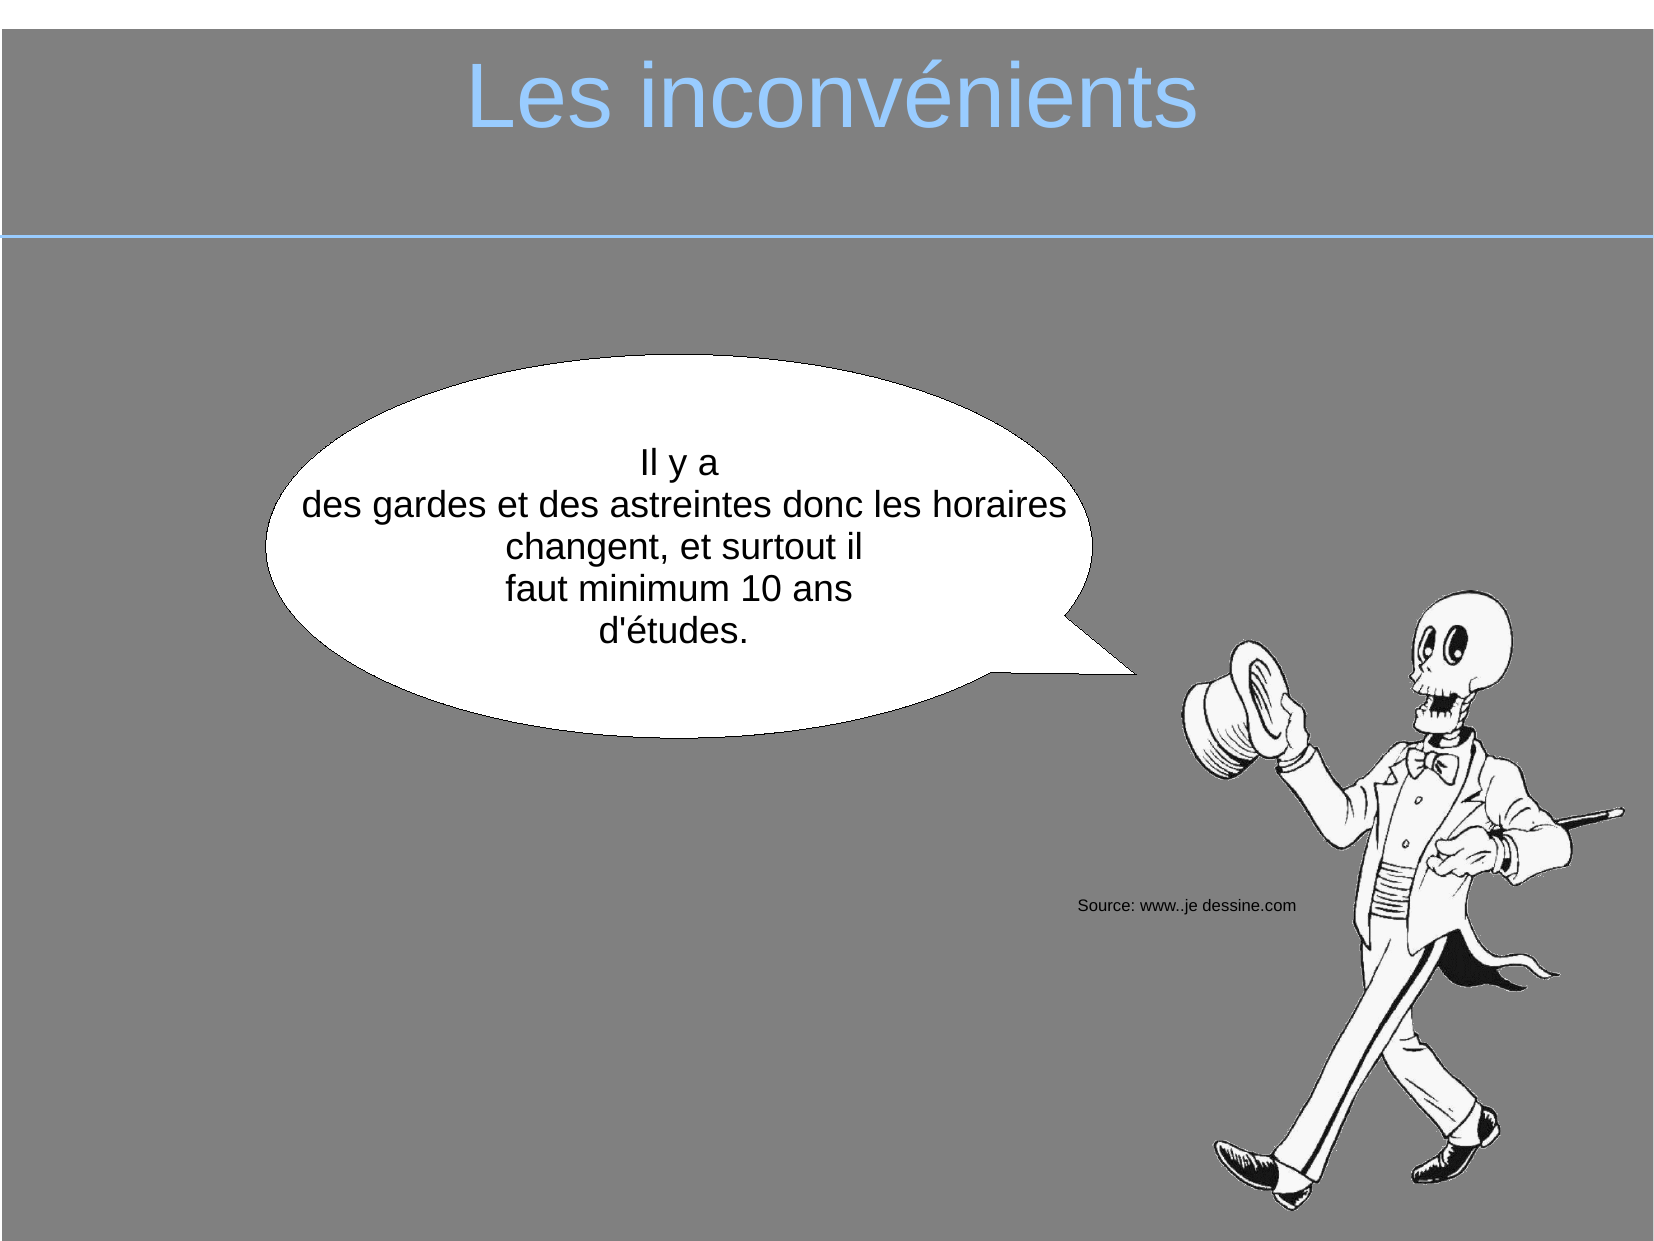

# Les inconvénients
 Il y a
 des gardes et des astreintes donc les horaires
 changent, et surtout il
 faut minimum 10 ans
d'études.
Source: www..je dessine.com